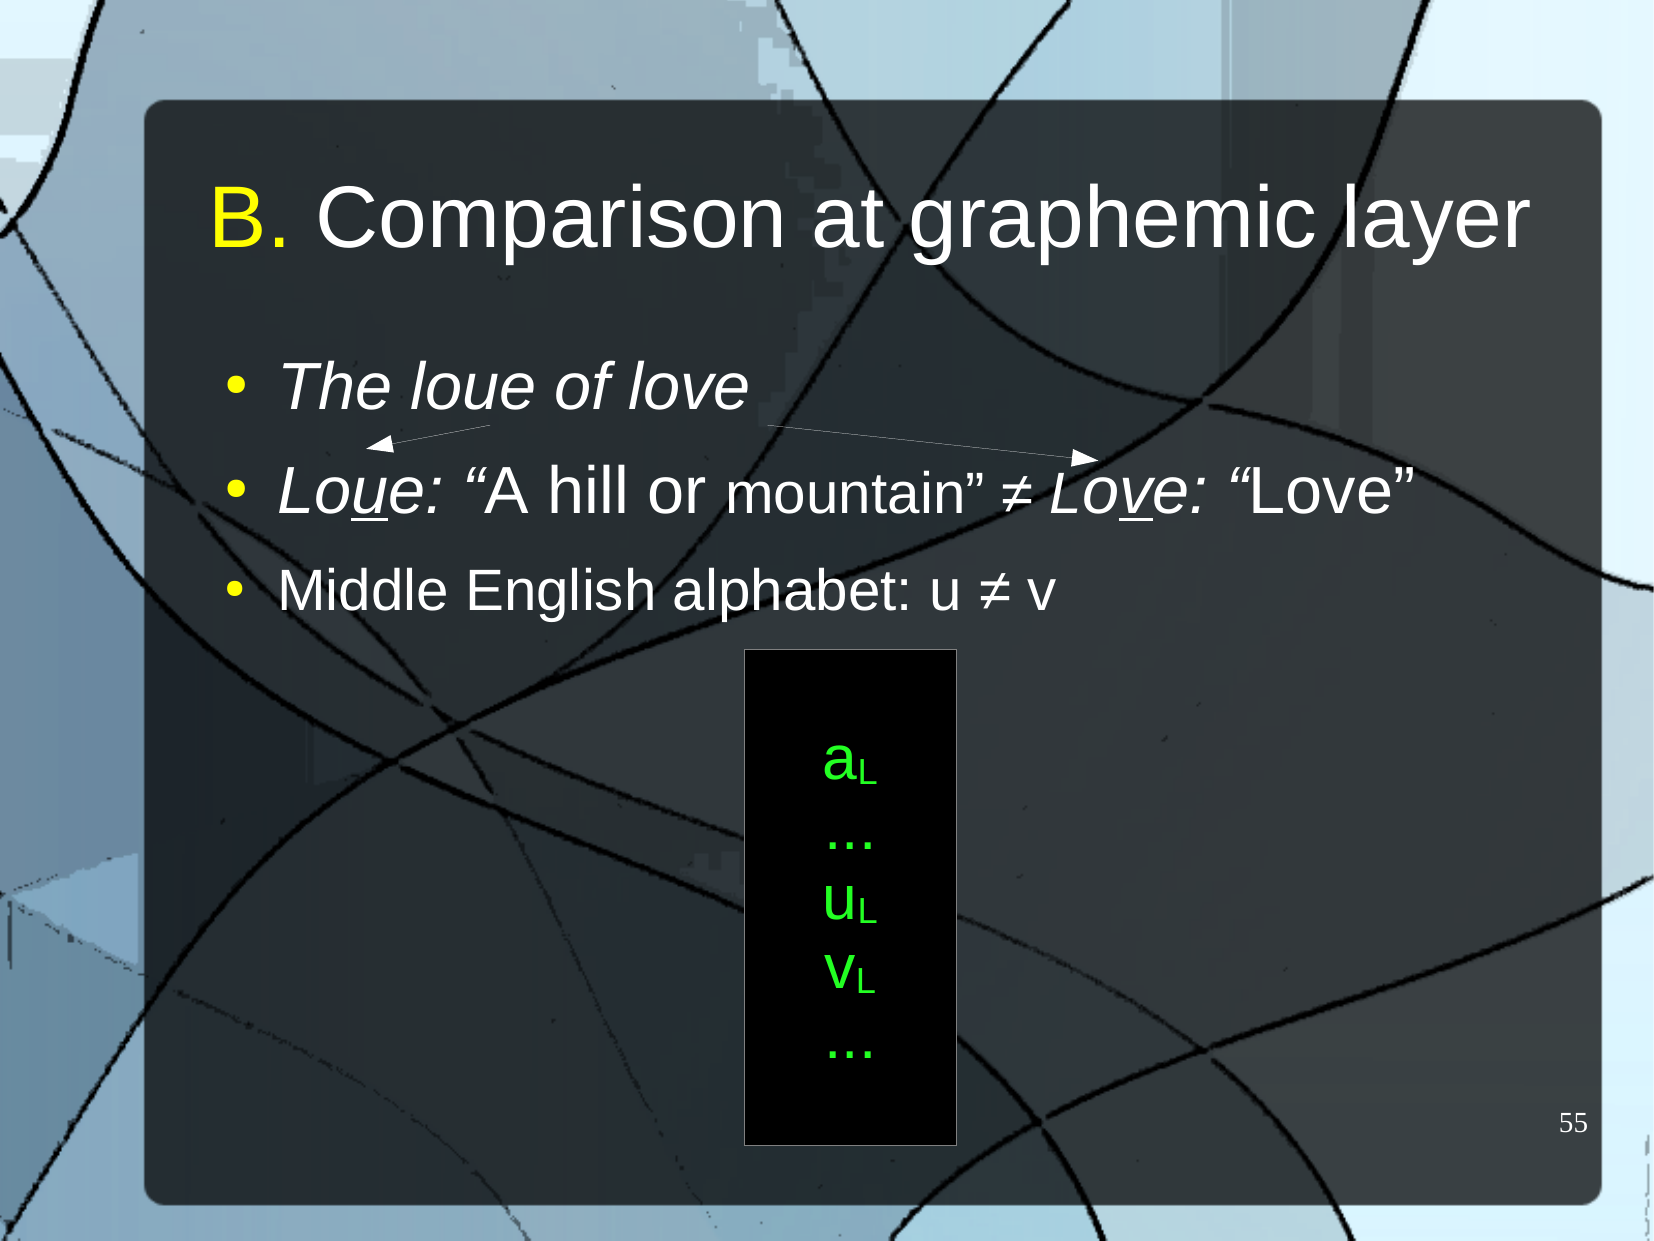

# B. Comparison at graphemic layer
The loue of love
Loue: “A hill or mountain” ≠ Love: “Love”
Middle English alphabet: u ≠ v
aL
...
uL
vL
...
55